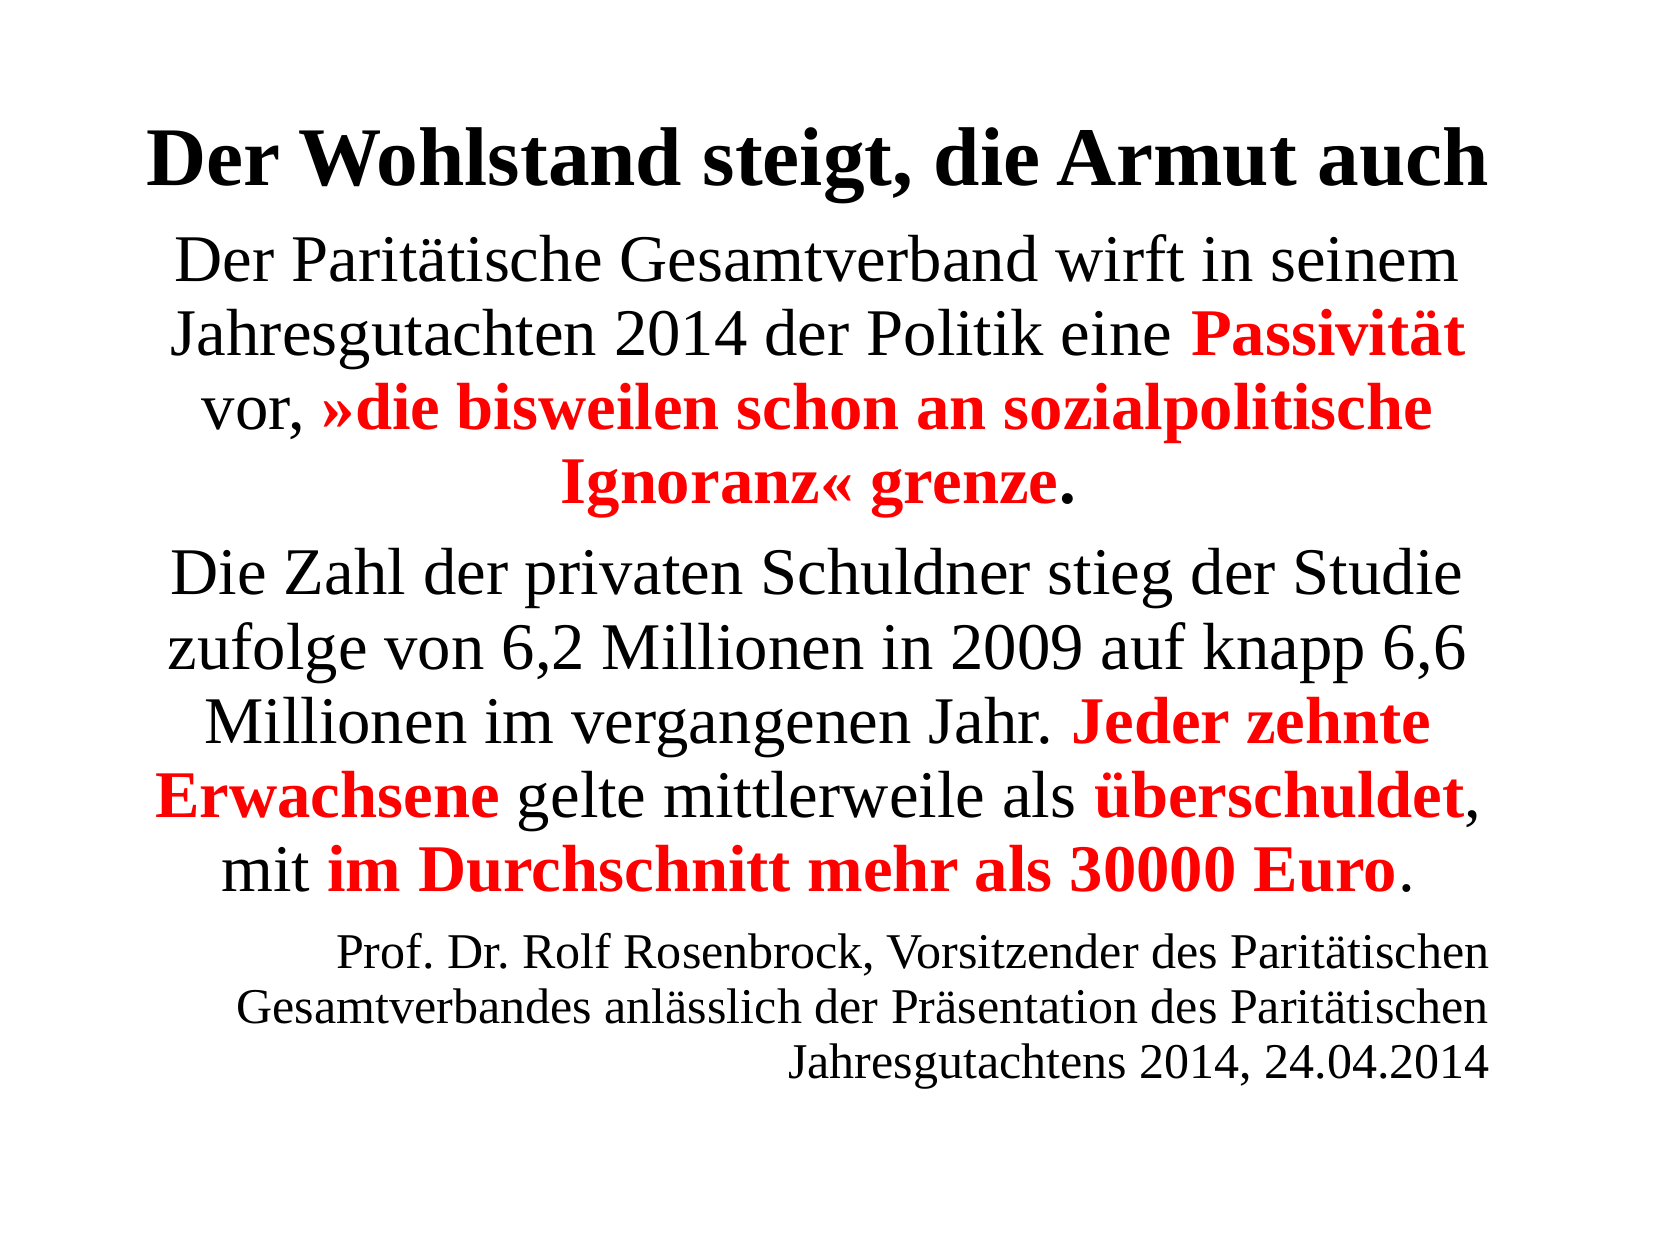

Der Wohlstand steigt, die Armut auch
Der Paritätische Gesamtverband wirft in seinem Jahresgutachten 2014 der Politik eine Passivität vor, »die bisweilen schon an sozialpolitische Ignoranz« grenze.
Die Zahl der privaten Schuldner stieg der Studie zufolge von 6,2 Millionen in 2009 auf knapp 6,6 Millionen im vergangenen Jahr. Jeder zehnte Erwachsene gelte mittlerweile als überschuldet, mit im Durchschnitt mehr als 30000 Euro.
 Prof. Dr. Rolf Rosenbrock, Vorsitzender des Paritätischen Gesamtverbandes anlässlich der Präsentation des Paritätischen Jahresgutachtens 2014, 24.04.2014